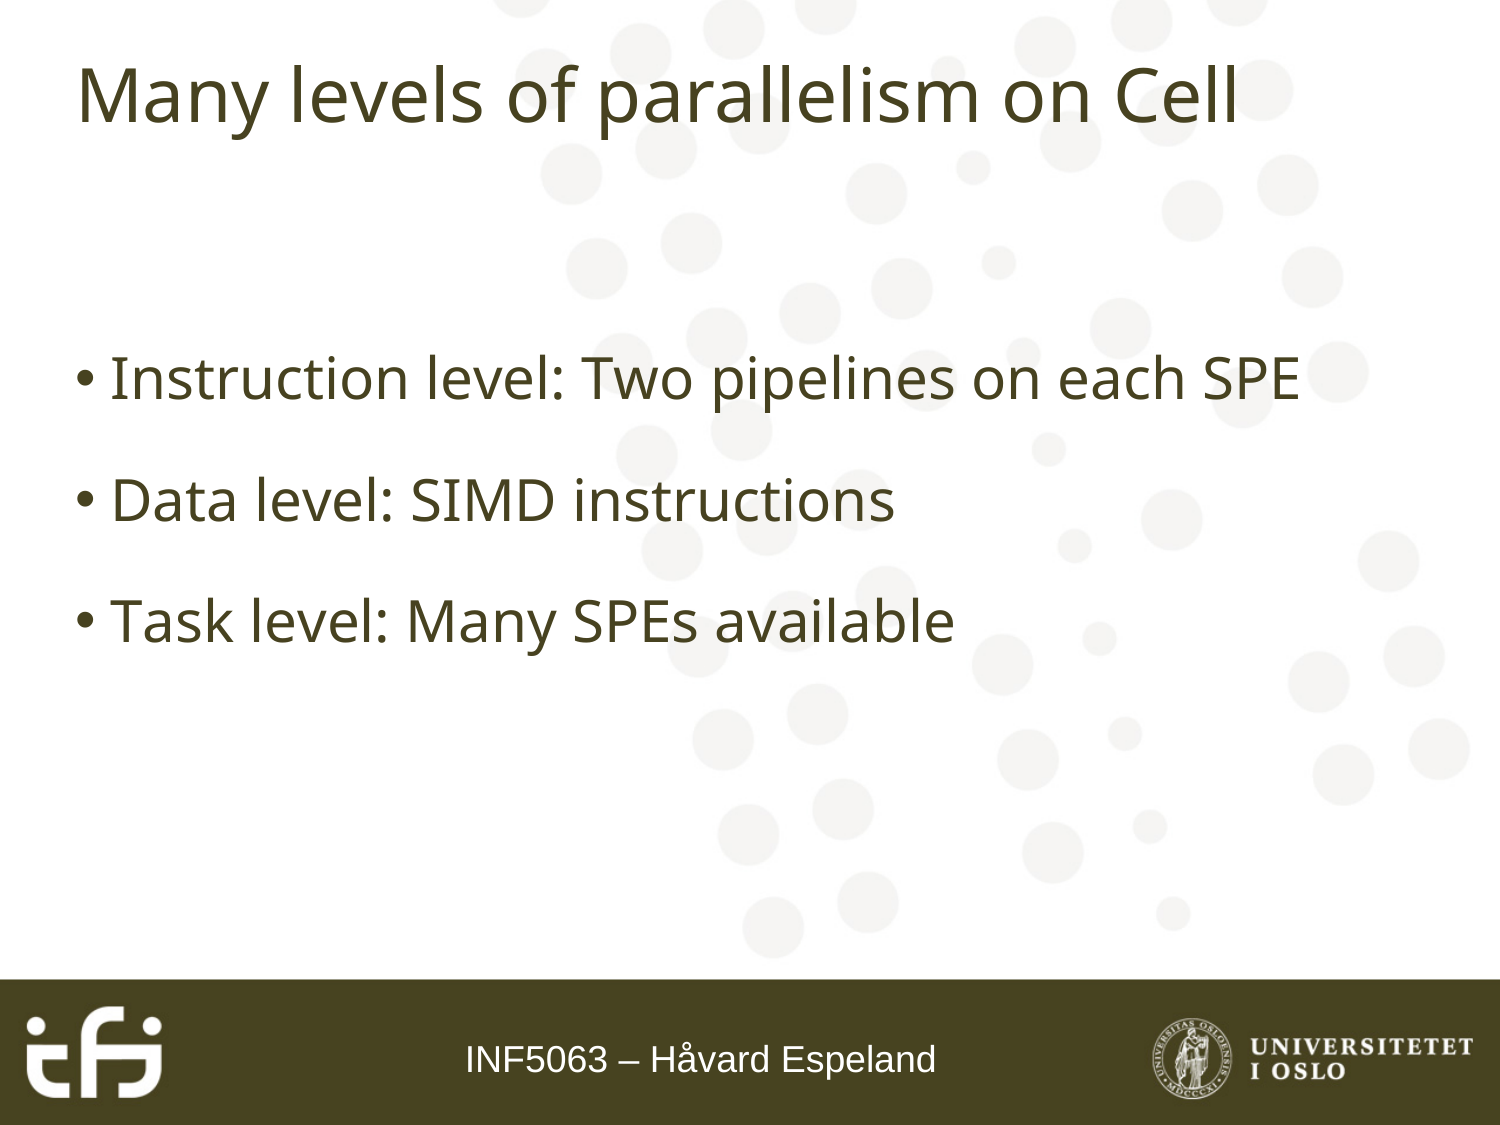

# Many levels of parallelism on Cell
Instruction level: Two pipelines on each SPE
Data level: SIMD instructions
Task level: Many SPEs available